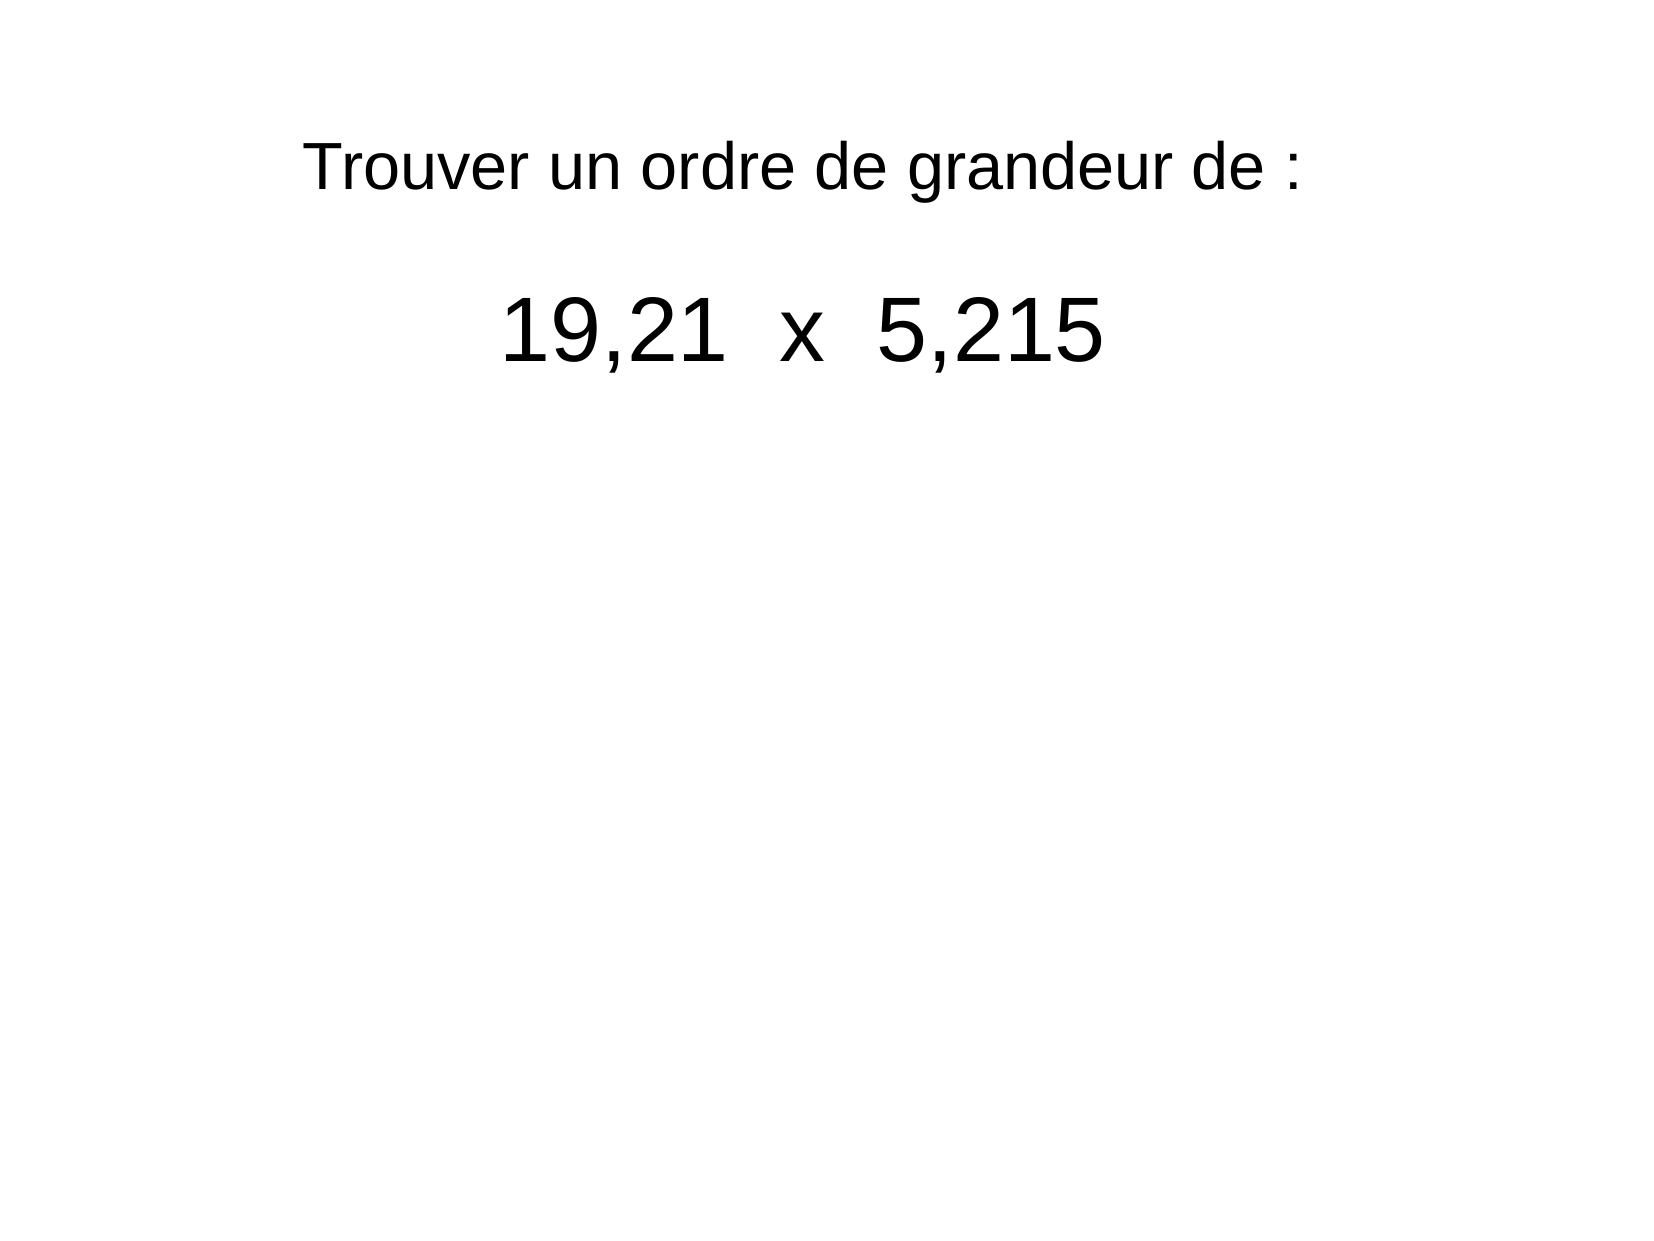

# Trouver un ordre de grandeur de :
19,21 x 5,215